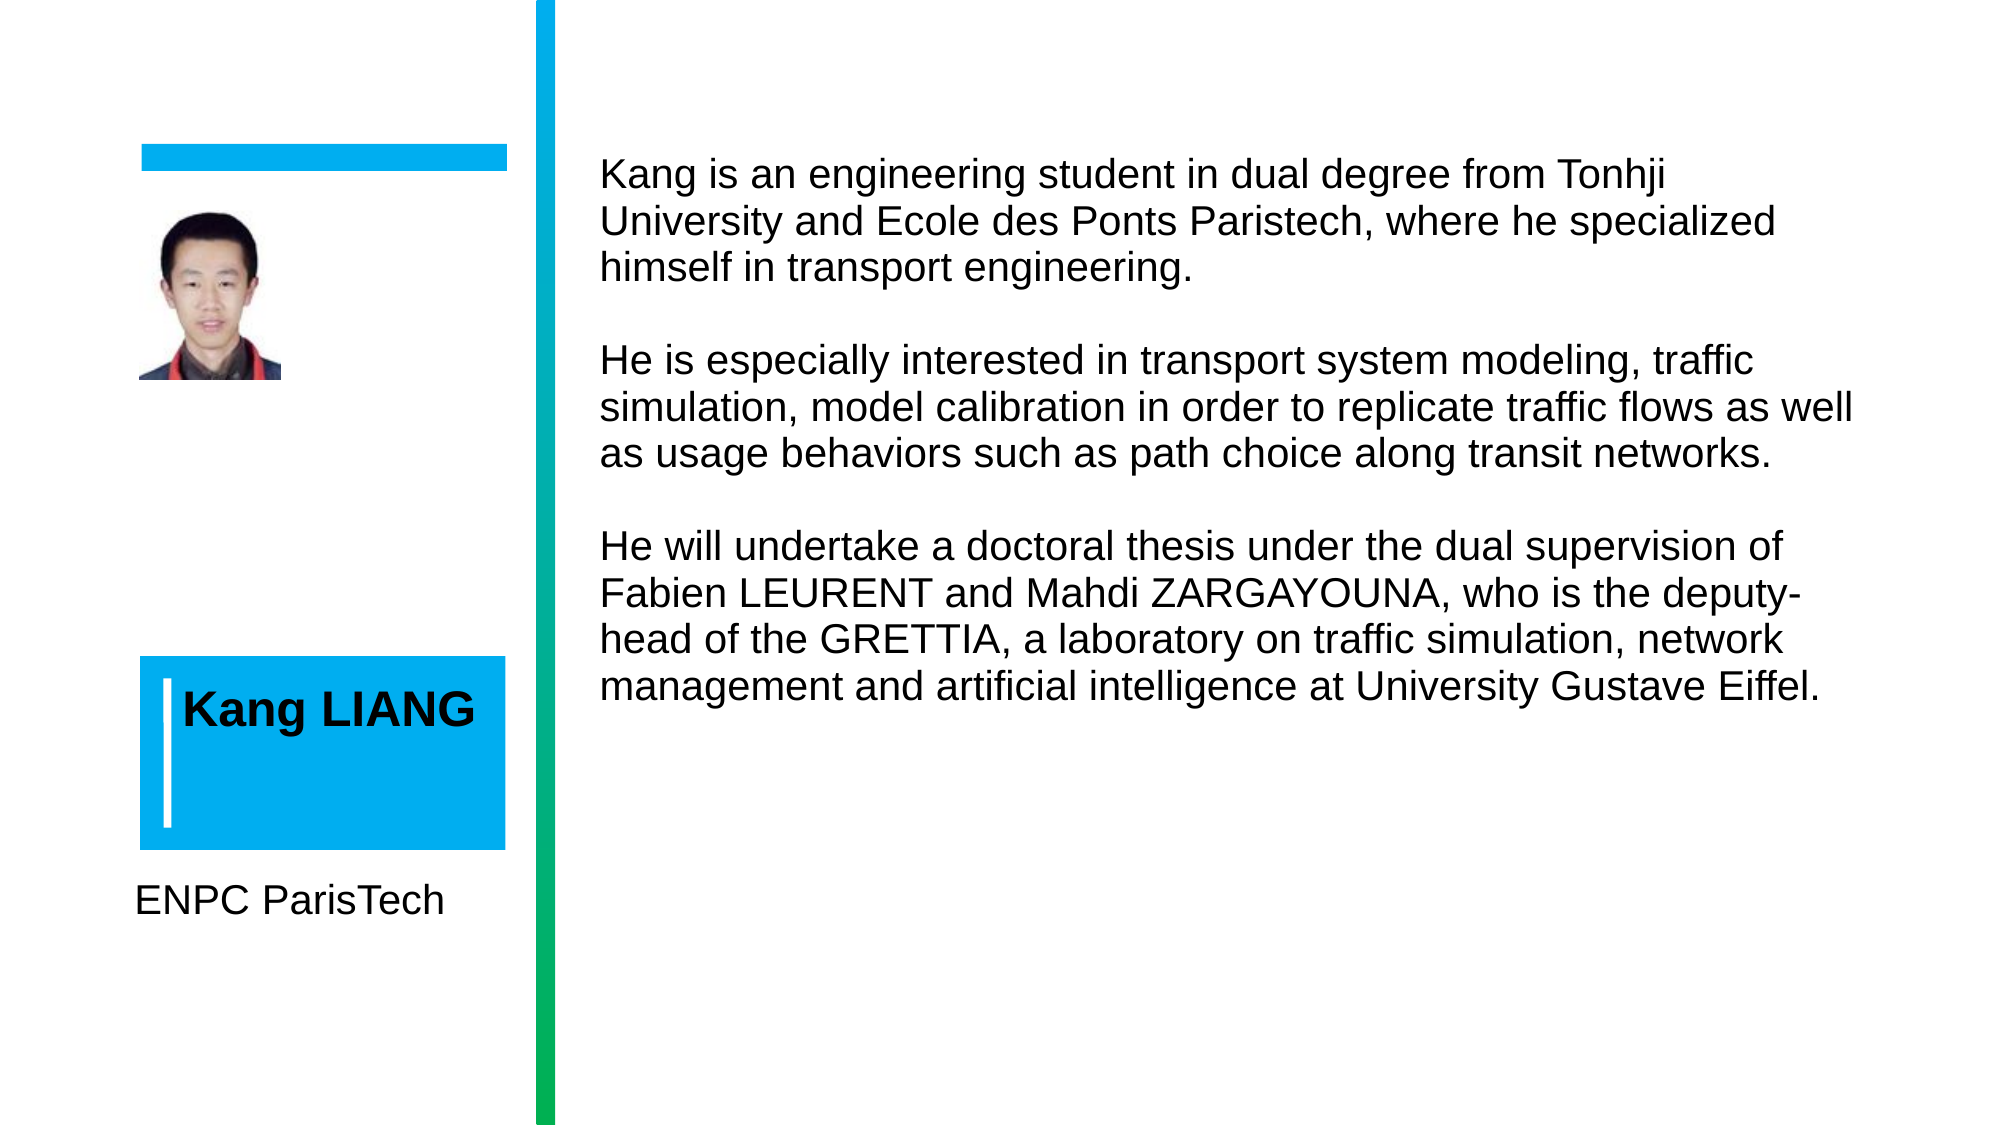

Kang is an engineering student in dual degree from Tonhji University and Ecole des Ponts Paristech, where he specialized himself in transport engineering.
He is especially interested in transport system modeling, traffic simulation, model calibration in order to replicate traffic flows as well as usage behaviors such as path choice along transit networks.
He will undertake a doctoral thesis under the dual supervision of Fabien LEURENT and Mahdi ZARGAYOUNA, who is the deputy-head of the GRETTIA, a laboratory on traffic simulation, network management and artificial intelligence at University Gustave Eiffel.
Kang LIANG
ENPC ParisTech